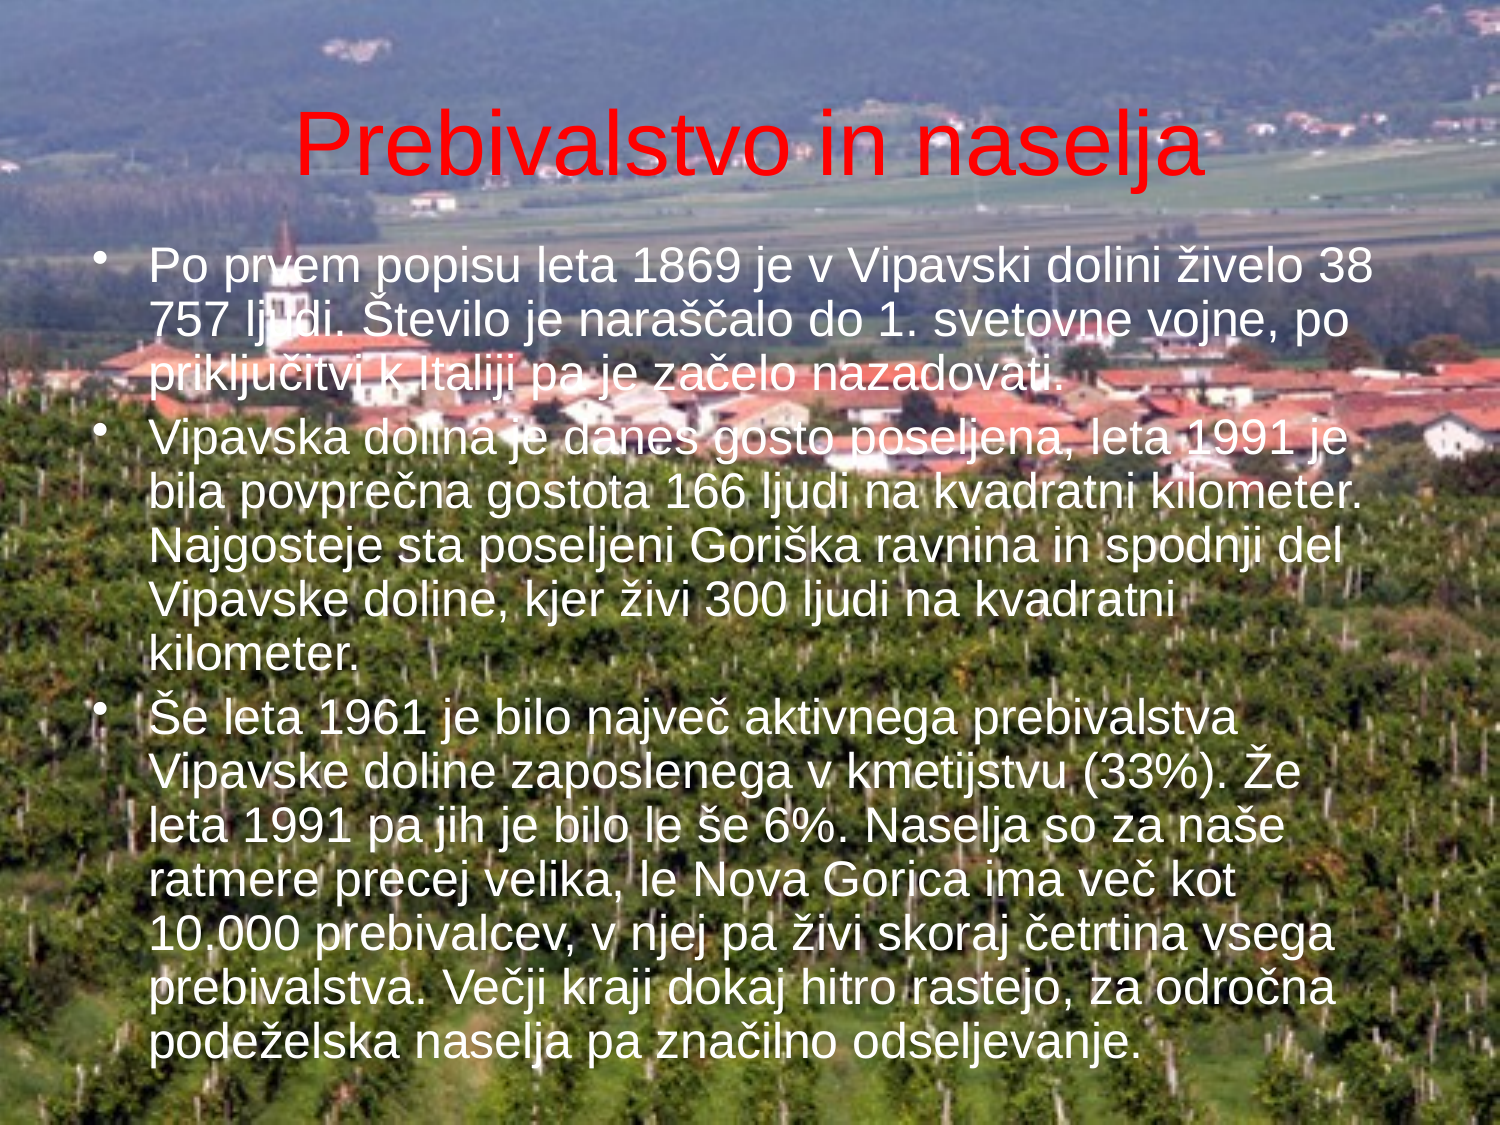

# Prebivalstvo in naselja
Po prvem popisu leta 1869 je v Vipavski dolini živelo 38 757 ljudi. Število je naraščalo do 1. svetovne vojne, po priključitvi k Italiji pa je začelo nazadovati.
Vipavska dolina je danes gosto poseljena, leta 1991 je bila povprečna gostota 166 ljudi na kvadratni kilometer. Najgosteje sta poseljeni Goriška ravnina in spodnji del Vipavske doline, kjer živi 300 ljudi na kvadratni kilometer.
Še leta 1961 je bilo največ aktivnega prebivalstva Vipavske doline zaposlenega v kmetijstvu (33%). Že leta 1991 pa jih je bilo le še 6%. Naselja so za naše ratmere precej velika, le Nova Gorica ima več kot 10.000 prebivalcev, v njej pa živi skoraj četrtina vsega prebivalstva. Večji kraji dokaj hitro rastejo, za odročna podeželska naselja pa značilno odseljevanje.